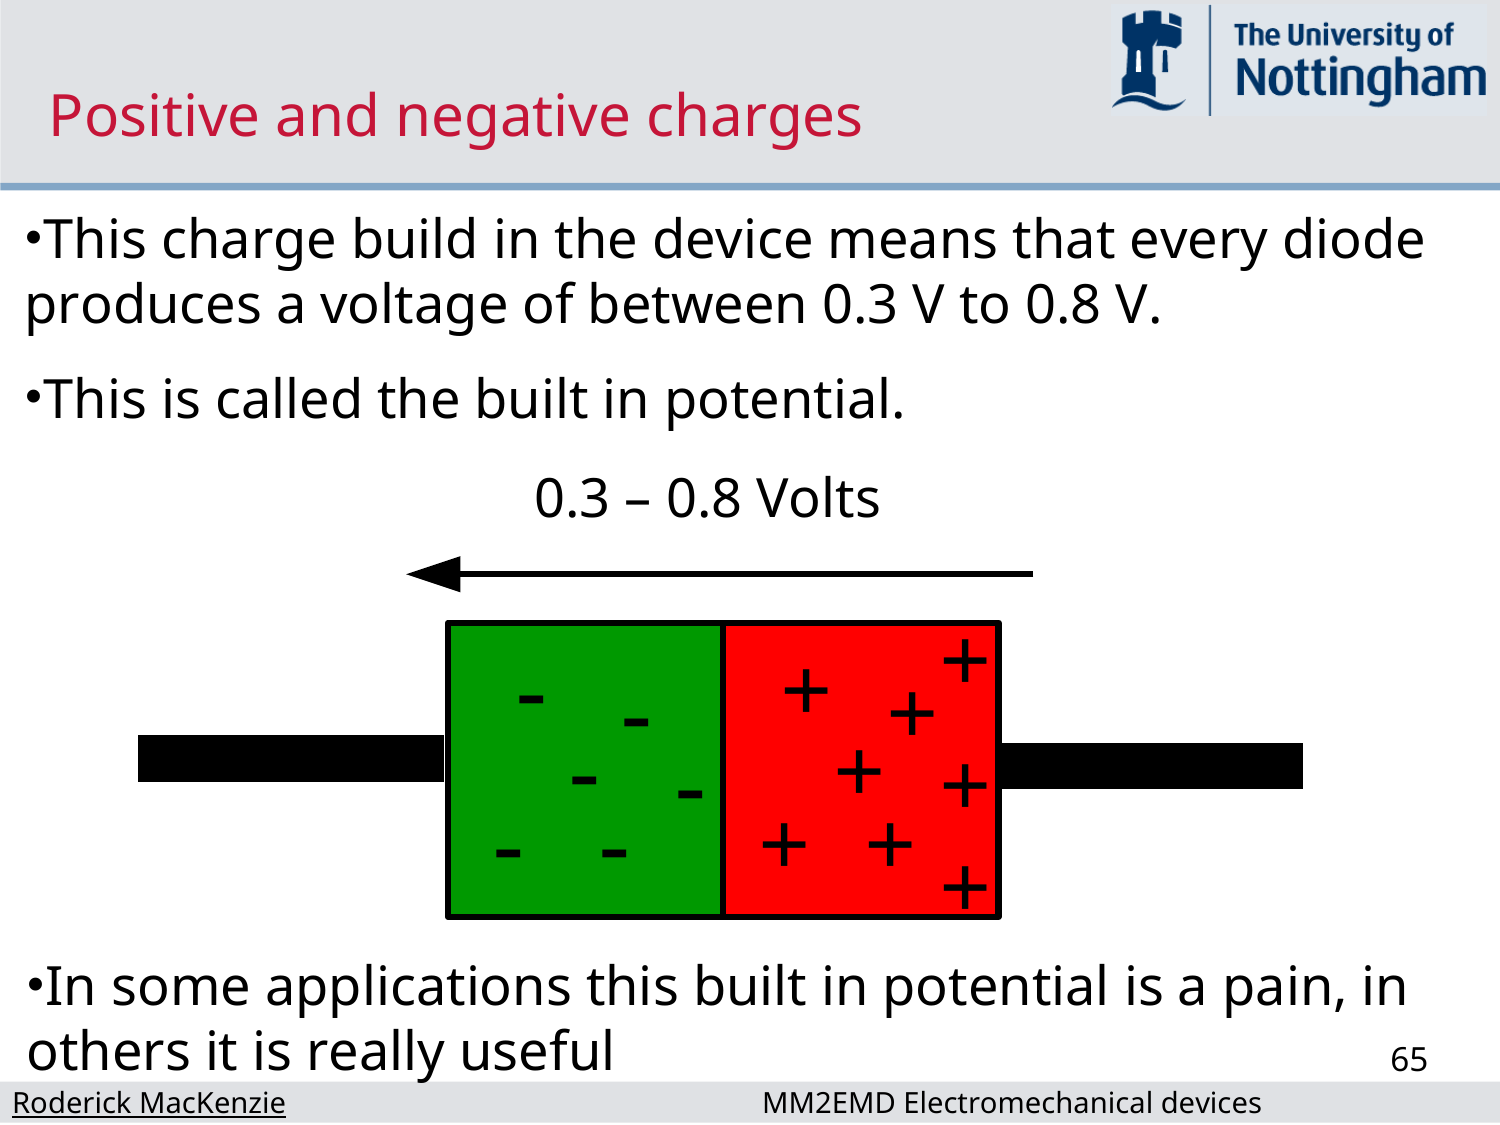

# Positive and negative charges
This charge build in the device means that every diode produces a voltage of between 0.3 V to 0.8 V.
This is called the built in potential.
0.3 – 0.8 Volts
+
+
-
+
-
+
-
+
-
+
-
+
-
+
In some applications this built in potential is a pain, in others it is really useful